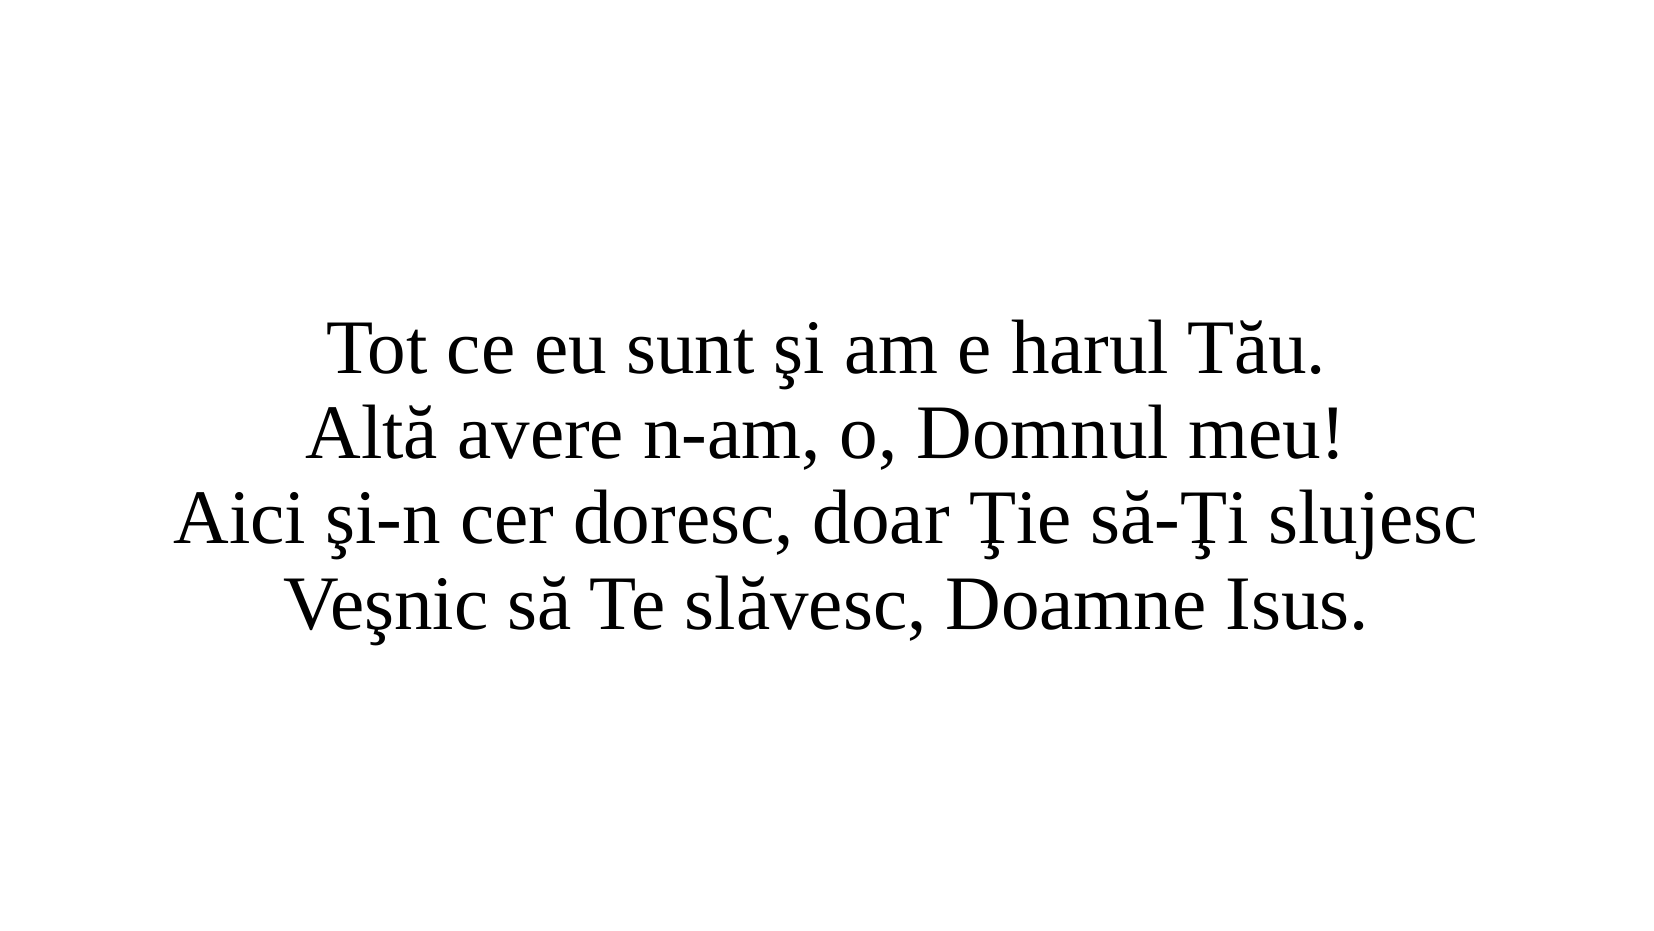

# Tot ce eu sunt şi am e harul Tău.
Altă avere n-am, o, Domnul meu!
Aici şi-n cer doresc, doar Ţie să-Ţi slujesc
Veşnic să Te slăvesc, Doamne Isus.